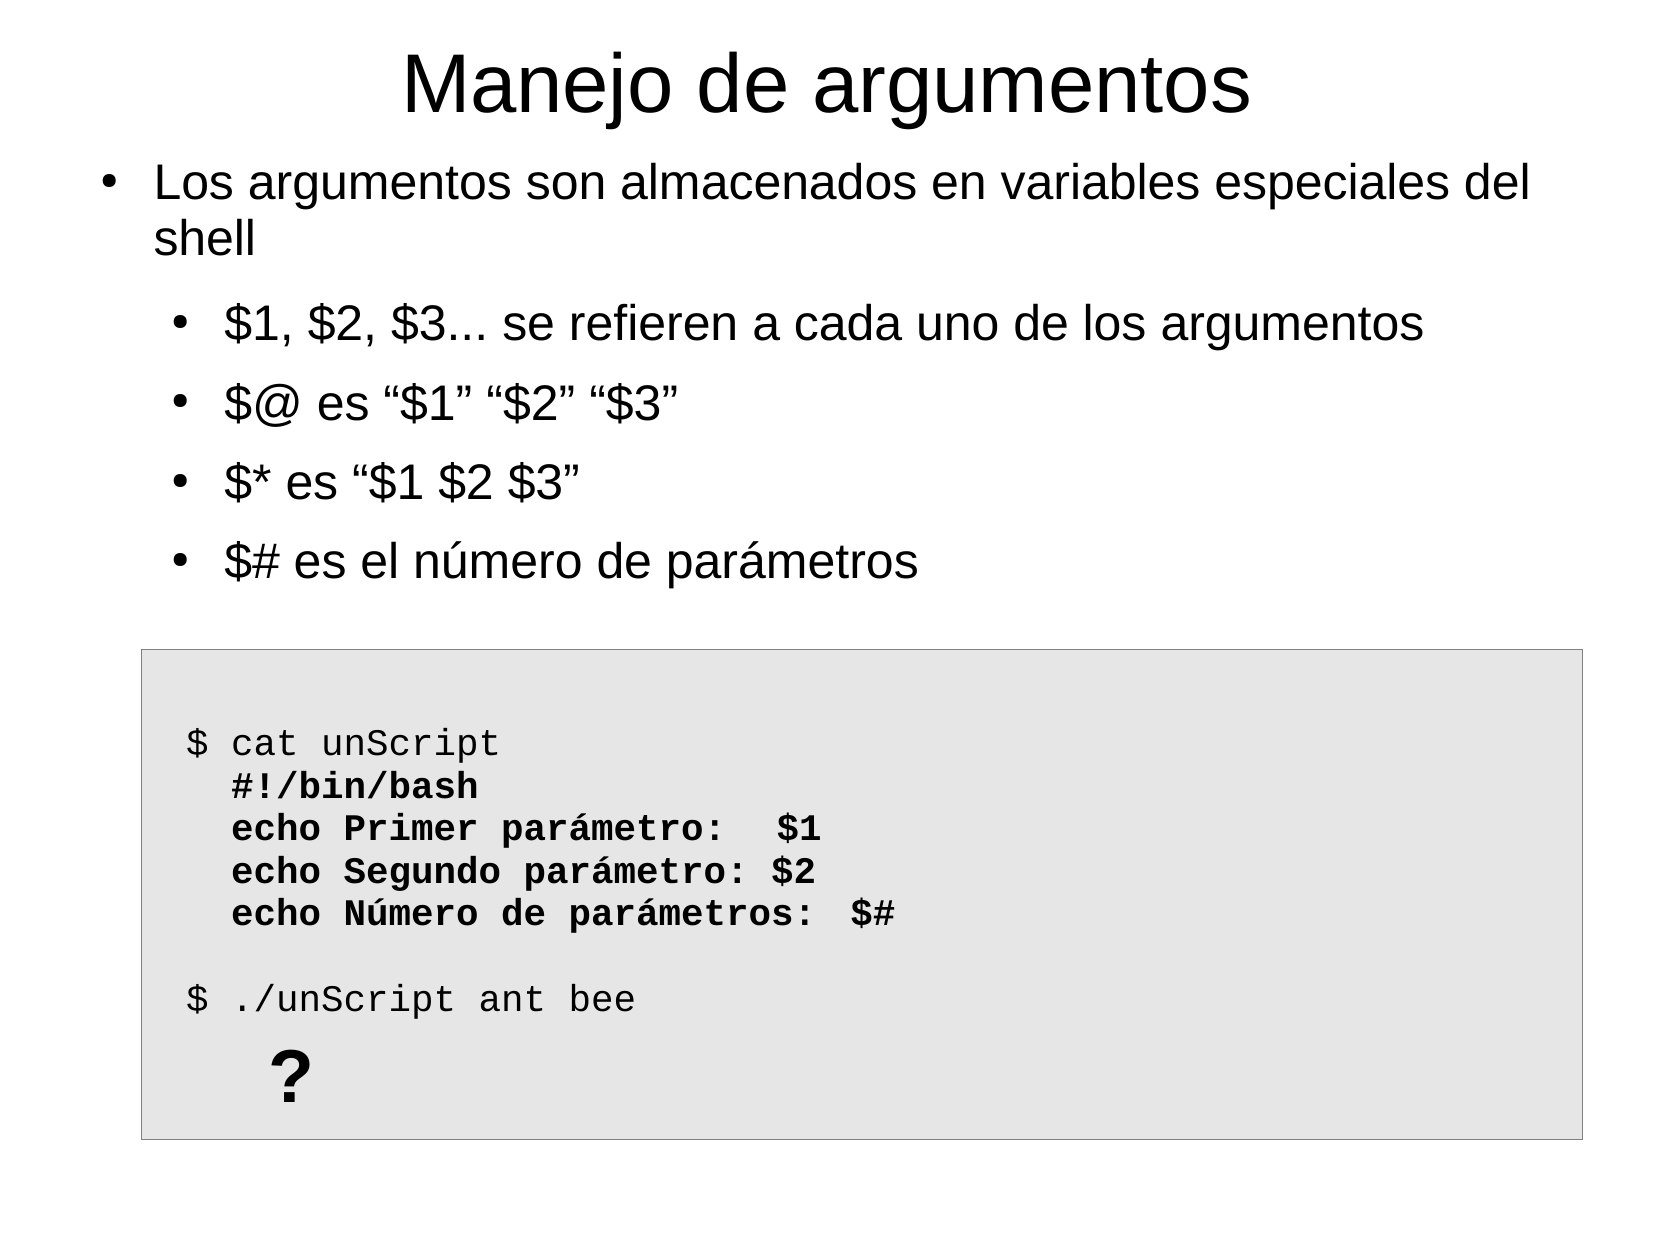

# Manejo de argumentos
Los argumentos son almacenados en variables especiales del shell
$1, $2, $3... se refieren a cada uno de los argumentos
$@ es “$1” “$2” “$3”
$* es “$1 $2 $3”
$# es el número de parámetros
$ cat unScript
 #!/bin/bash
 echo Primer parámetro: 	$1
 echo Segundo parámetro: $2
 echo Número de parámetros:	$#
$ ./unScript ant bee
?